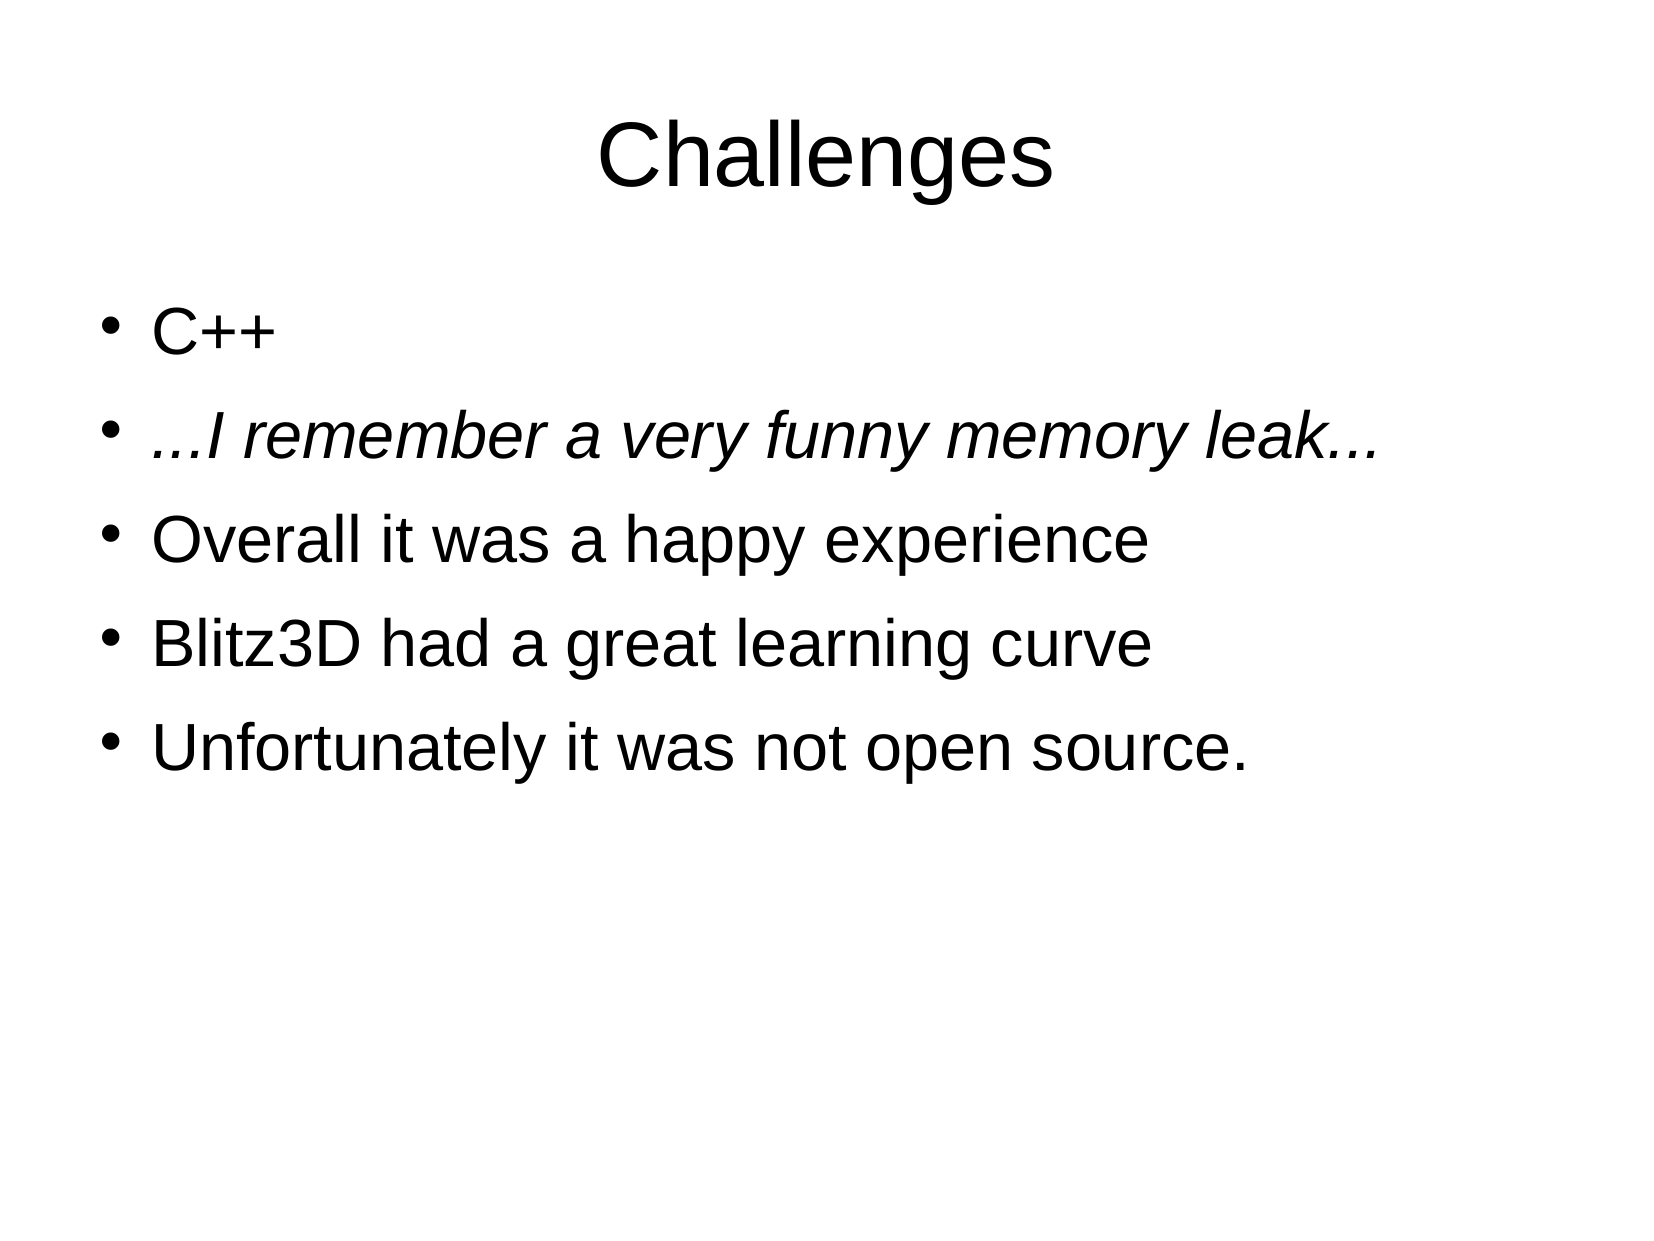

# Challenges
C++
...I remember a very funny memory leak...
Overall it was a happy experience
Blitz3D had a great learning curve
Unfortunately it was not open source.